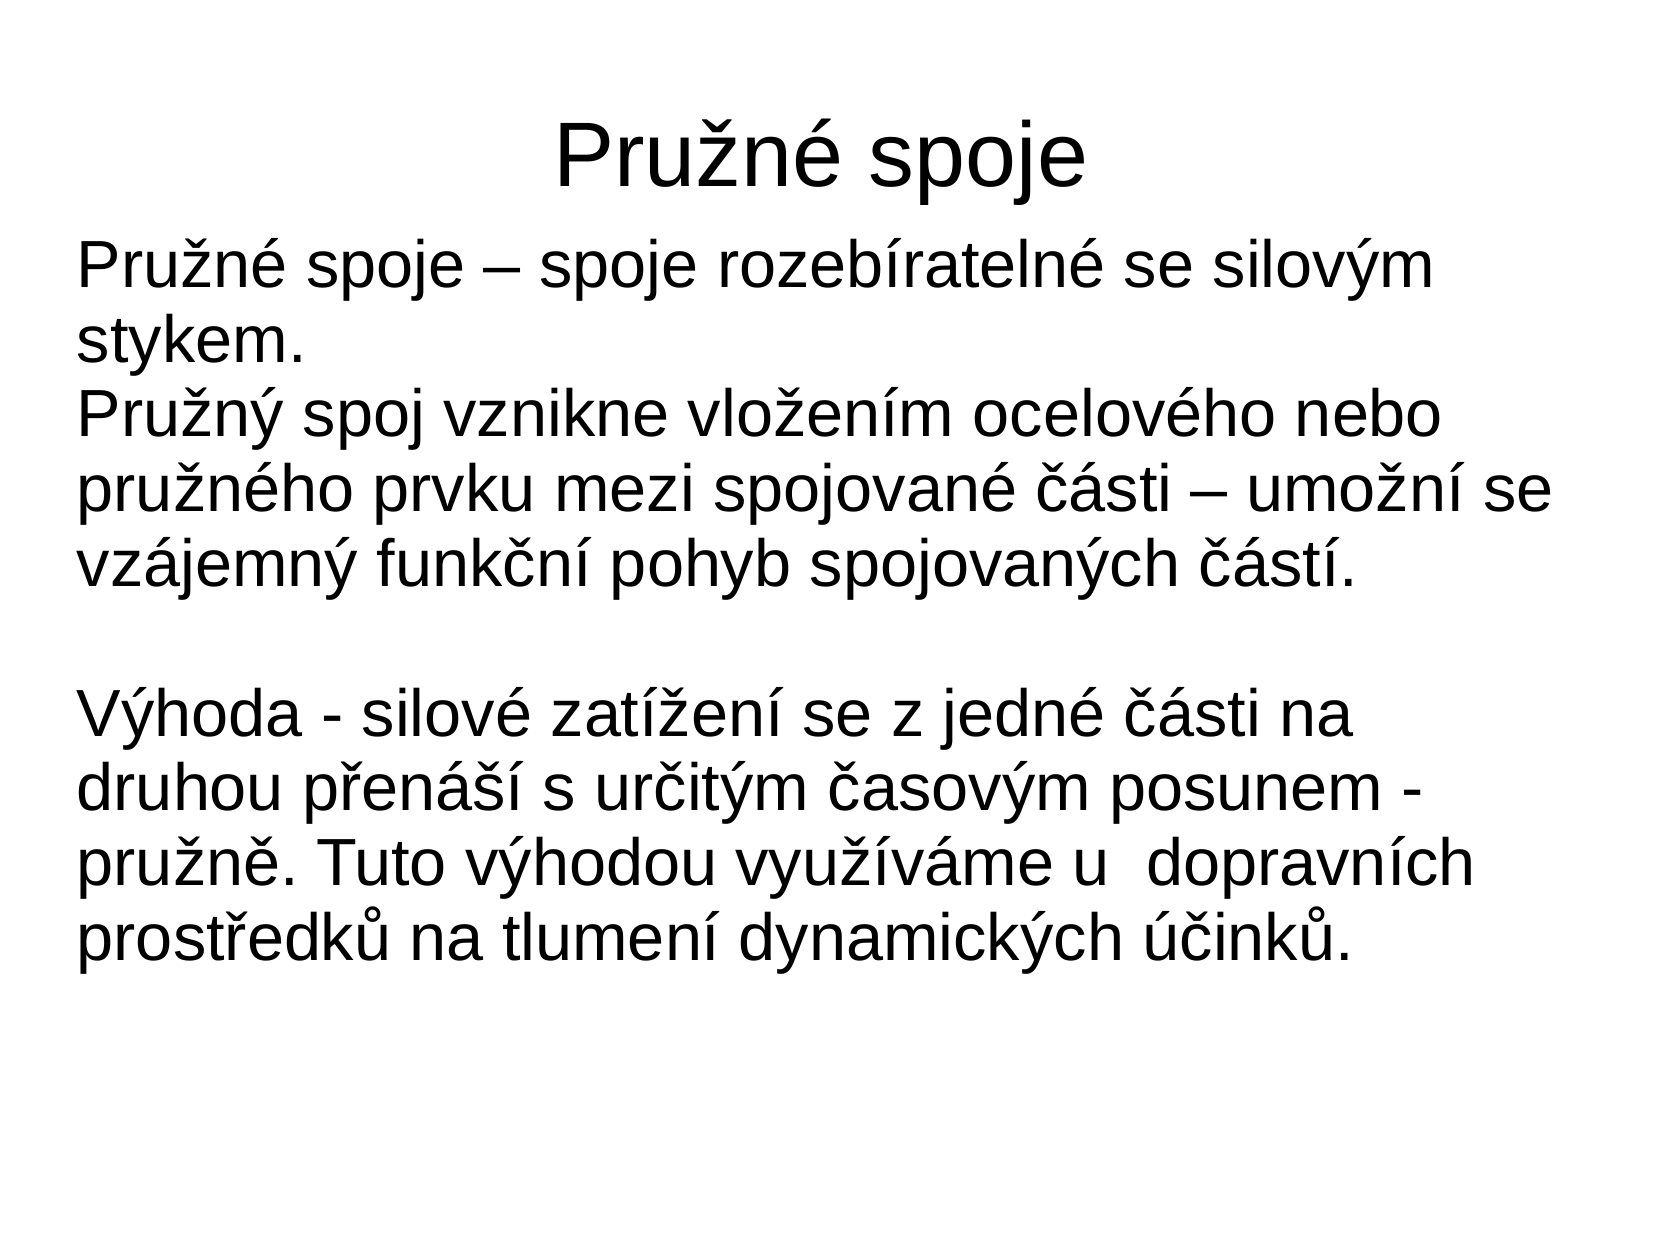

# Pružné spoje
Pružné spoje – spoje rozebíratelné se silovým stykem.
Pružný spoj vznikne vložením ocelového nebo pružného prvku mezi spojované části – umožní se vzájemný funkční pohyb spojovaných částí.
Výhoda - silové zatížení se z jedné části na druhou přenáší s určitým časovým posunem - pružně. Tuto výhodou využíváme u dopravních prostředků na tlumení dynamických účinků.